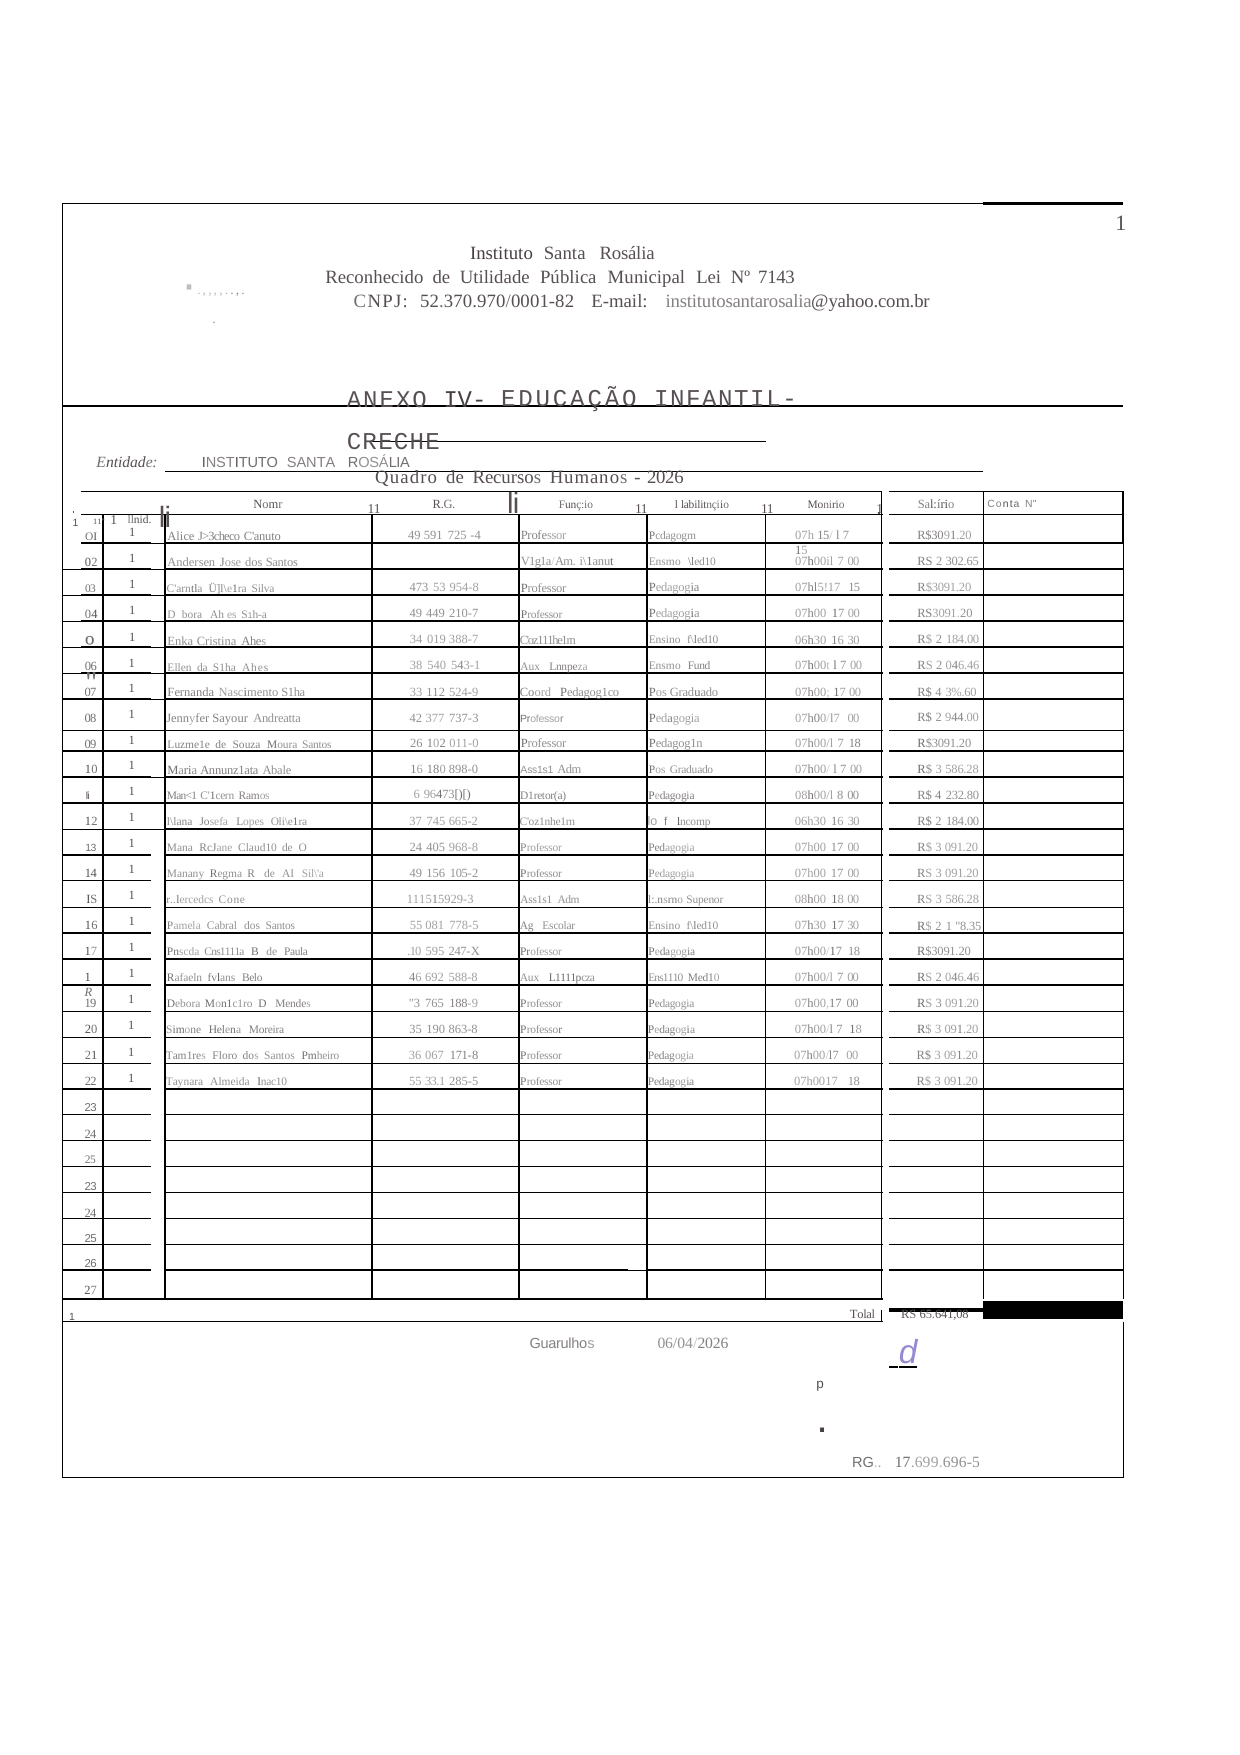

1
# ·.,,,,..,..
Instituto Santa Rosália
Reconhecido de Utilidade Pública Municipal Lei Nº 7143
CNPJ: 52.370.970/0001-82 E-mail: institutosantarosalia@yahoo.com.br
ANEXO IV- EDUCAÇÃO INFANTIL-CRECHE
Quadro de Recursos Humanos - 2026
Entidade:
INSTITUTO SANTA ROSÁLIA
1 11" 1 llnid. li
li
R.G.
Sal:írio
Nomr
Funç:io
l labilitnçiio
Monirio
Conta N"
11
11
1
11
1
49 591 725 -4
Professor
07h 15/ l 7 15
R$3091.20
Alice J>3checo C'anuto
Pcdagogrn
OI
1
V1g1a/Am. i\1anut
07h00il 7 00
RS 2 302.65
02
Andersen Jose dos Santos
Ensmo \led10
1
473 53 954-8
Pedagogia
07hl5!17 15
R$3091.20
Professor
03
C'arntla Ü]l\e1ra Silva
1
49 449 210-7
Pedagogia
07h00 17 00
RS3091.20
04
Professor
D bora Ah es S1h-a
º"
1
34 019 388-7
R$ 2 184.00
C'oz111he1rn
06h30 16 30
Enka Cristina Ahes
Ensino f\led10
1
38 540 543-1
07h00t l 7 00
RS 2 046.46
06
Ensmo Fund
Aux Lnnpeza
Ellen da S1ha Ahes
1
07
33 112 524-9
Coord Pedagog1co
Pos Graduado
07h00; 17 00
R$ 4 3%.60
Fernanda Nascimento S1ha
1
R$ 2 944.00
42 377 737-3
Pedagogia
07h00/l7 00
08
Jennyfer Sayour Andreatta
Professor
1
26 102 011-0
Professor
Pedagog1n
07h00/l 7 18
R$3091.20
09
Luzme1e de Souza Moura Santos
1
10
16 180 898-0
Ass1s1 Adm
07h00/ l 7 00
R$ 3 586.28
Maria Annunz1ata Abale
Pos Graduado
1
6 96473[)[)
08h00/l 8 00
R$ 4 232.80
D1retor(a)
Man<1 C'1cern Ramos
Pedagogia
li
1
37 745 665-2
lo f lncomp
12
06h30 16 30
R$ 2 184.00
l\lana Josefa Lopes Oli\e1ra
C'oz1nhe1rn
1
24 405 968-8
07h00 17 00
R$ 3 091.20
Pedagogia
Mana RcJane Claud10 de O
Professor
13
1
49 156 105-2
07h00 17 00
14
RS 3 091.20
Pedagogia
Manany Regma R de AI Sil\'a
Professor
1
111515929-3
IS
08h00 18 00
RS 3 586.28
l:.nsrno Supenor
r..lercedcs Cone
Ass1s1 Adm
1
16
55 081 778-5
07h30 17 30
Ag Escolar
Ensino f\led10
R$ 2 1 "8.35
Pamela Cabral dos Santos
1
17
.10 595 247-X
07h00/17 18
R$3091.20
Professor
Pedagogia
Pnscda Cns1111a B de Paula
1
1 R
46 692 588-8
07h00/l 7 00
RS 2 046.46
Rafaeln fvlans Belo
Aux L1111pcza
Ens1110 Med10
1
19
07h00,17 00
"3 765 188-9
RS 3 091.20
Debora Mon1c1ro D Mendes
Professor
Pedagogia
1
35 190 863-8
20
07h00/l 7 18
R$ 3 091.20
Simone Helena Moreira
Professor
Pedagogia
1
21
36 067 171-8
07h00/l7 00
R$ 3 091.20
Professor
Pedagogia
Tam1res Floro dos Santos Pmheiro
1
22
55 33.1 285-5
07h0017 18
R$ 3 091.20
Taynara Almeida lnac10
Professor
Pedagogia
23
24
25
23
24
25
26
27
RS 65.641,08
Tolal
1
 d
06/04/2026
Guarulhos
p.
RG.. 17.699.696-5